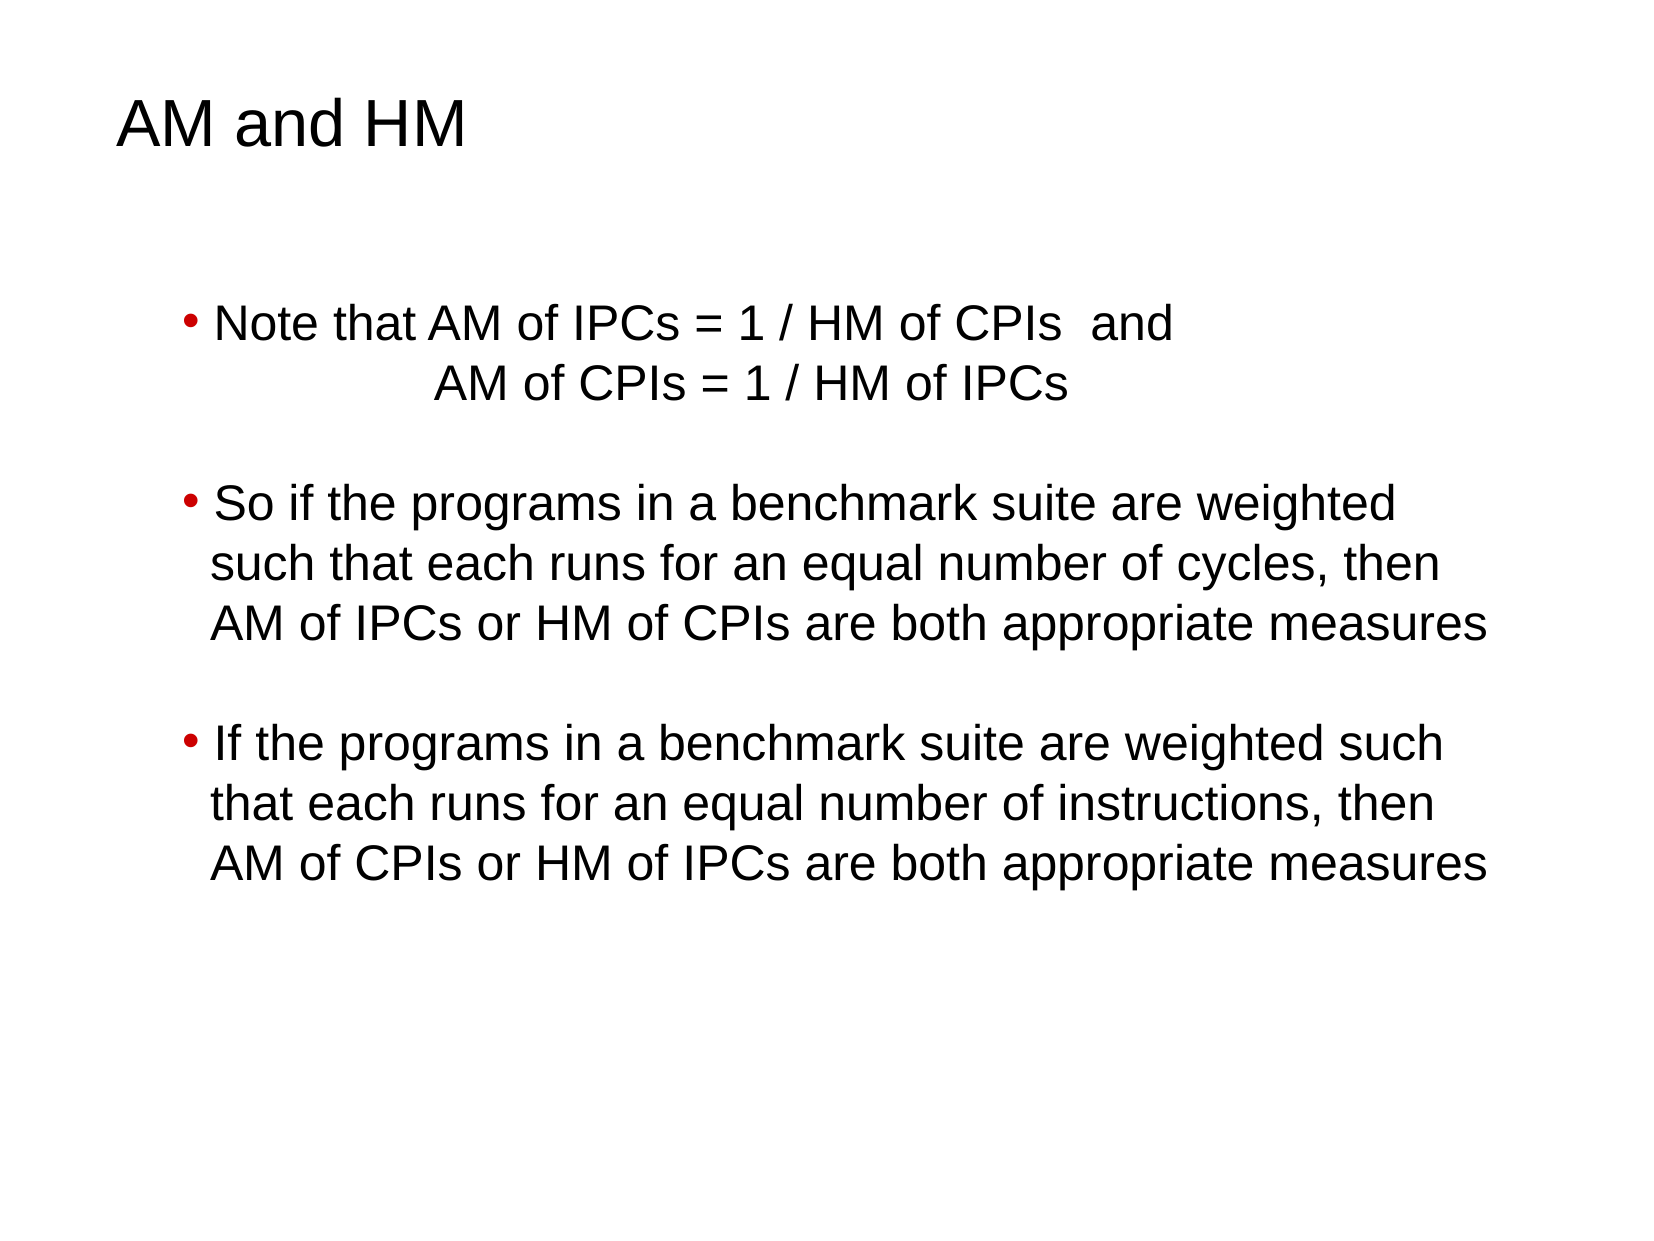

AM and HM
 Note that AM of IPCs = 1 / HM of CPIs and
 AM of CPIs = 1 / HM of IPCs
 So if the programs in a benchmark suite are weighted
 such that each runs for an equal number of cycles, then
 AM of IPCs or HM of CPIs are both appropriate measures
 If the programs in a benchmark suite are weighted such
 that each runs for an equal number of instructions, then
 AM of CPIs or HM of IPCs are both appropriate measures